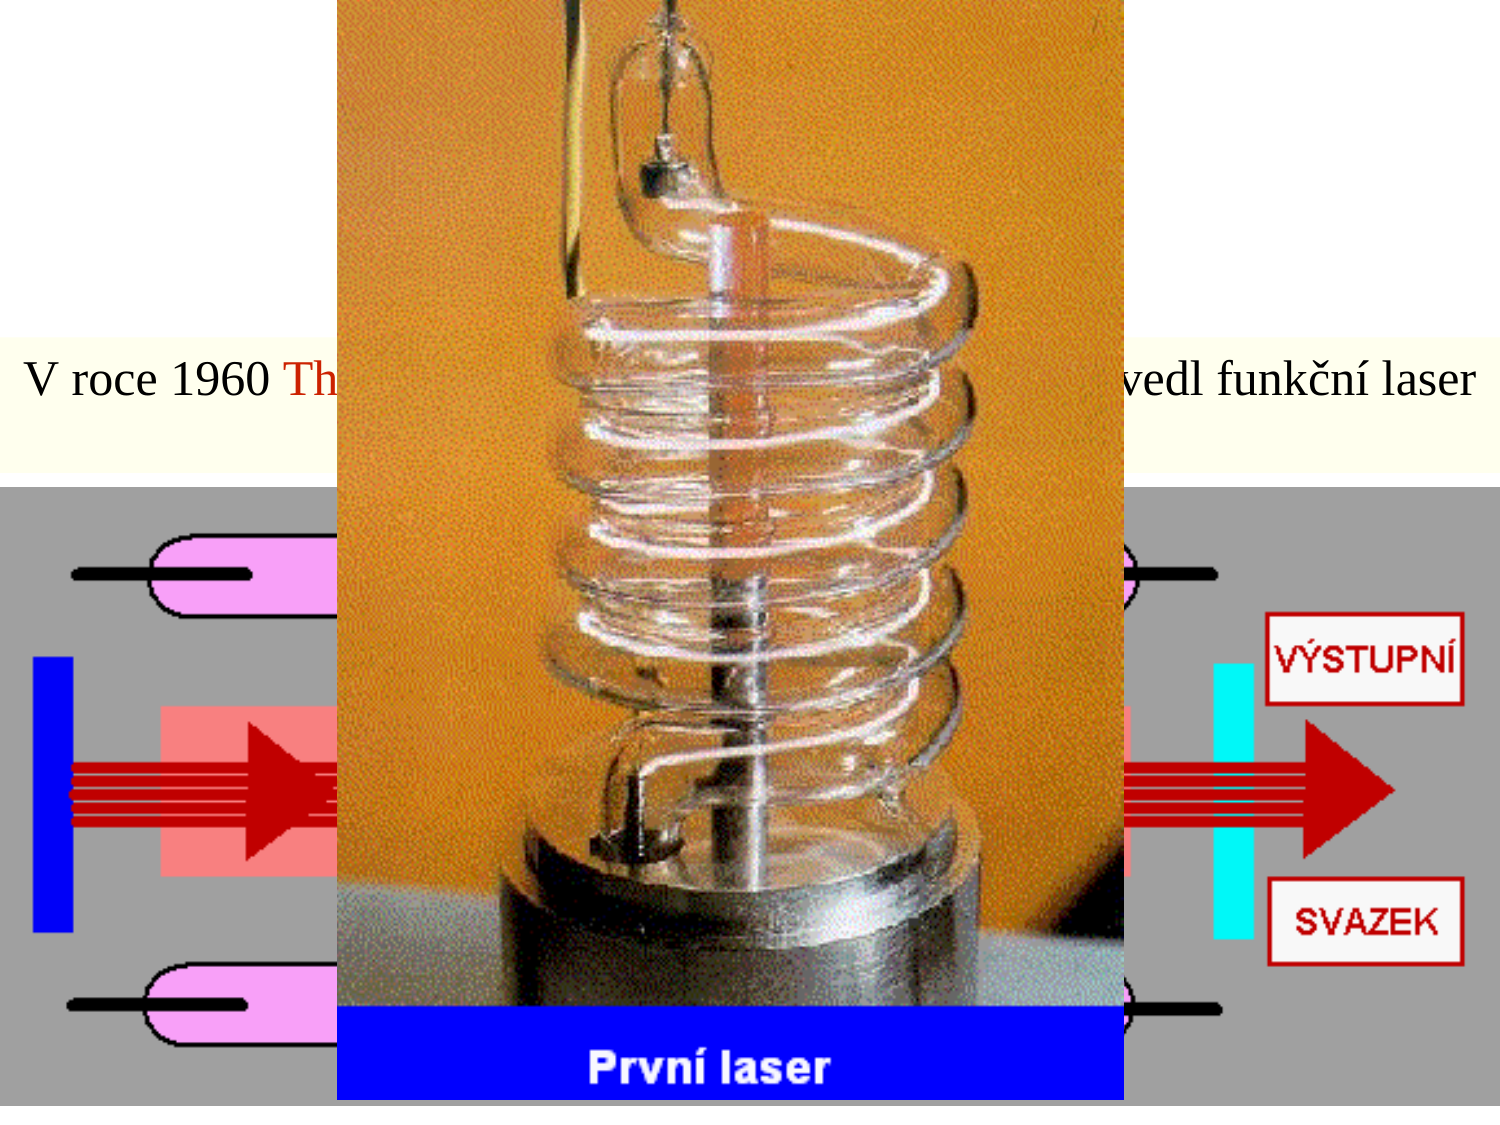

Laser
V roce 1960 Theodore H. Maiman v USA poprvé předvedl funkční laser